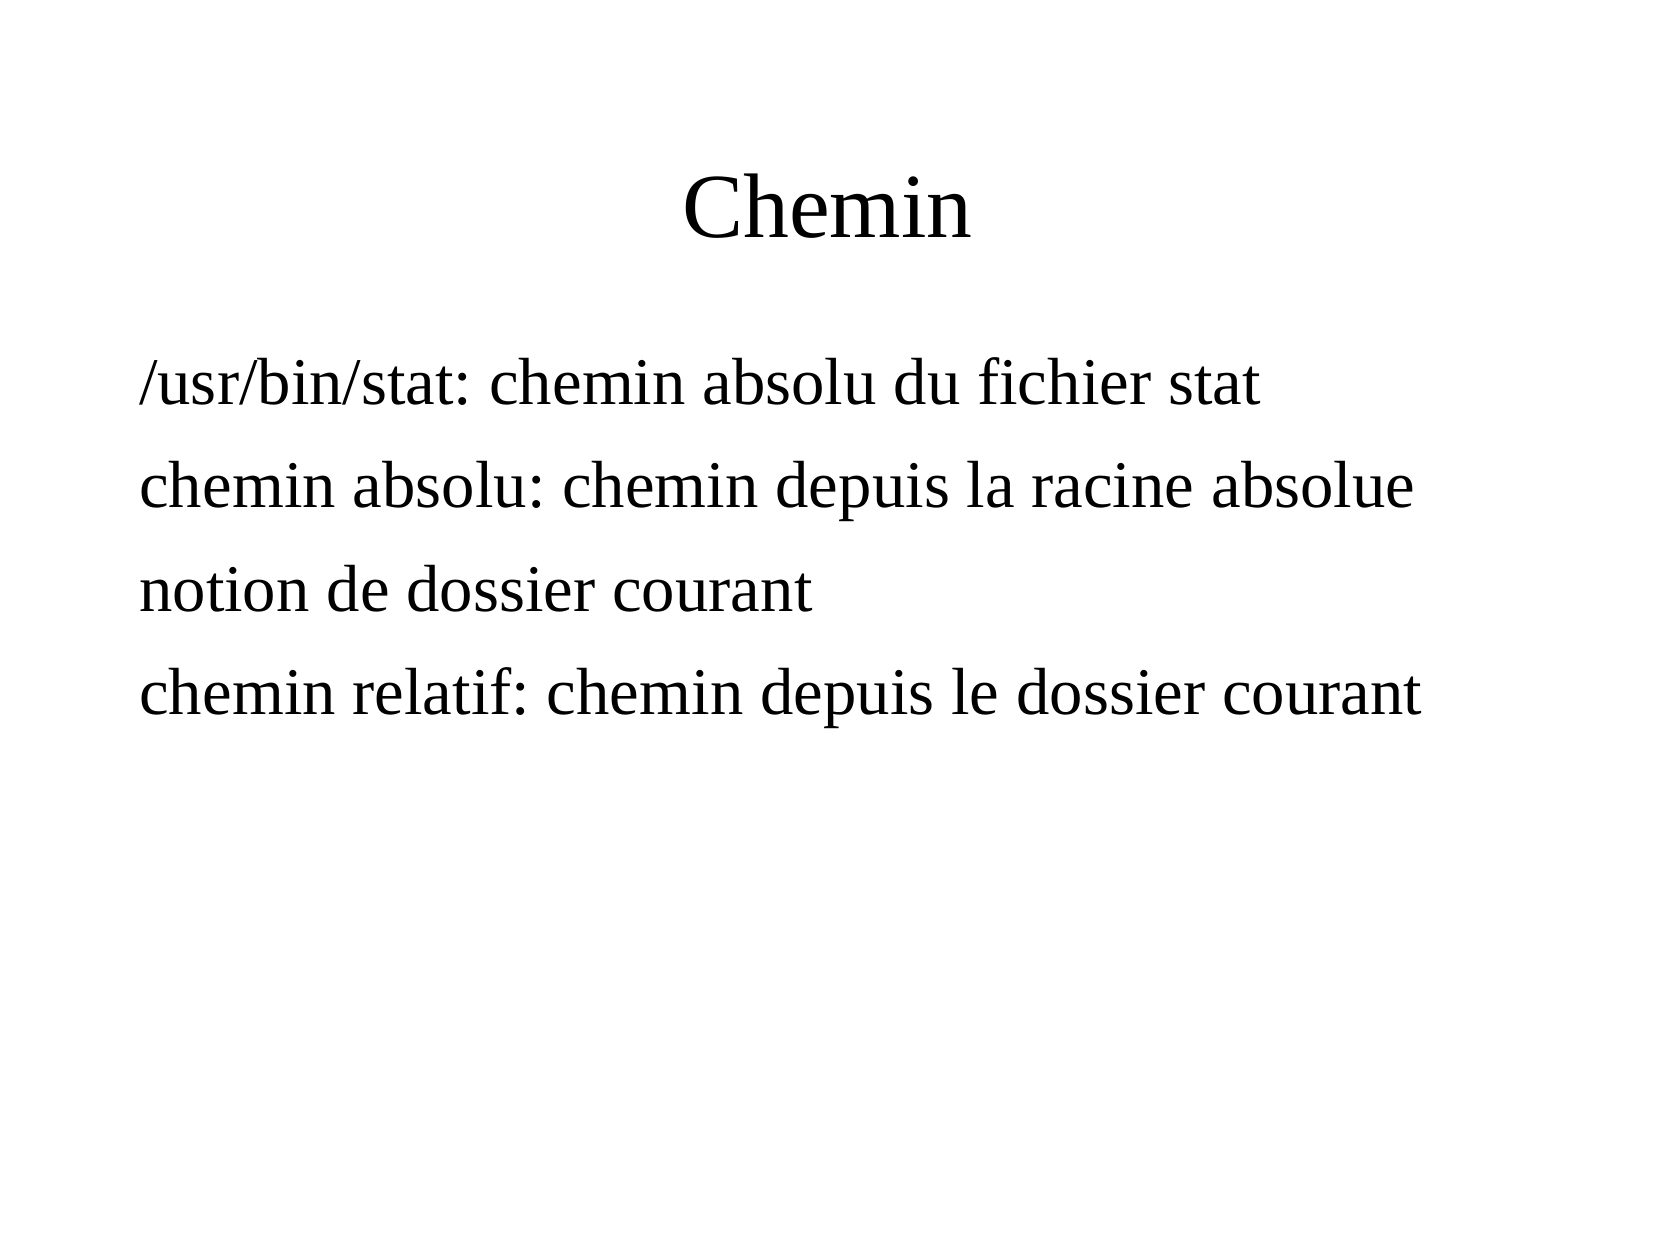

# Chemin
/usr/bin/stat: chemin absolu du fichier stat
chemin absolu: chemin depuis la racine absolue
notion de dossier courant
chemin relatif: chemin depuis le dossier courant